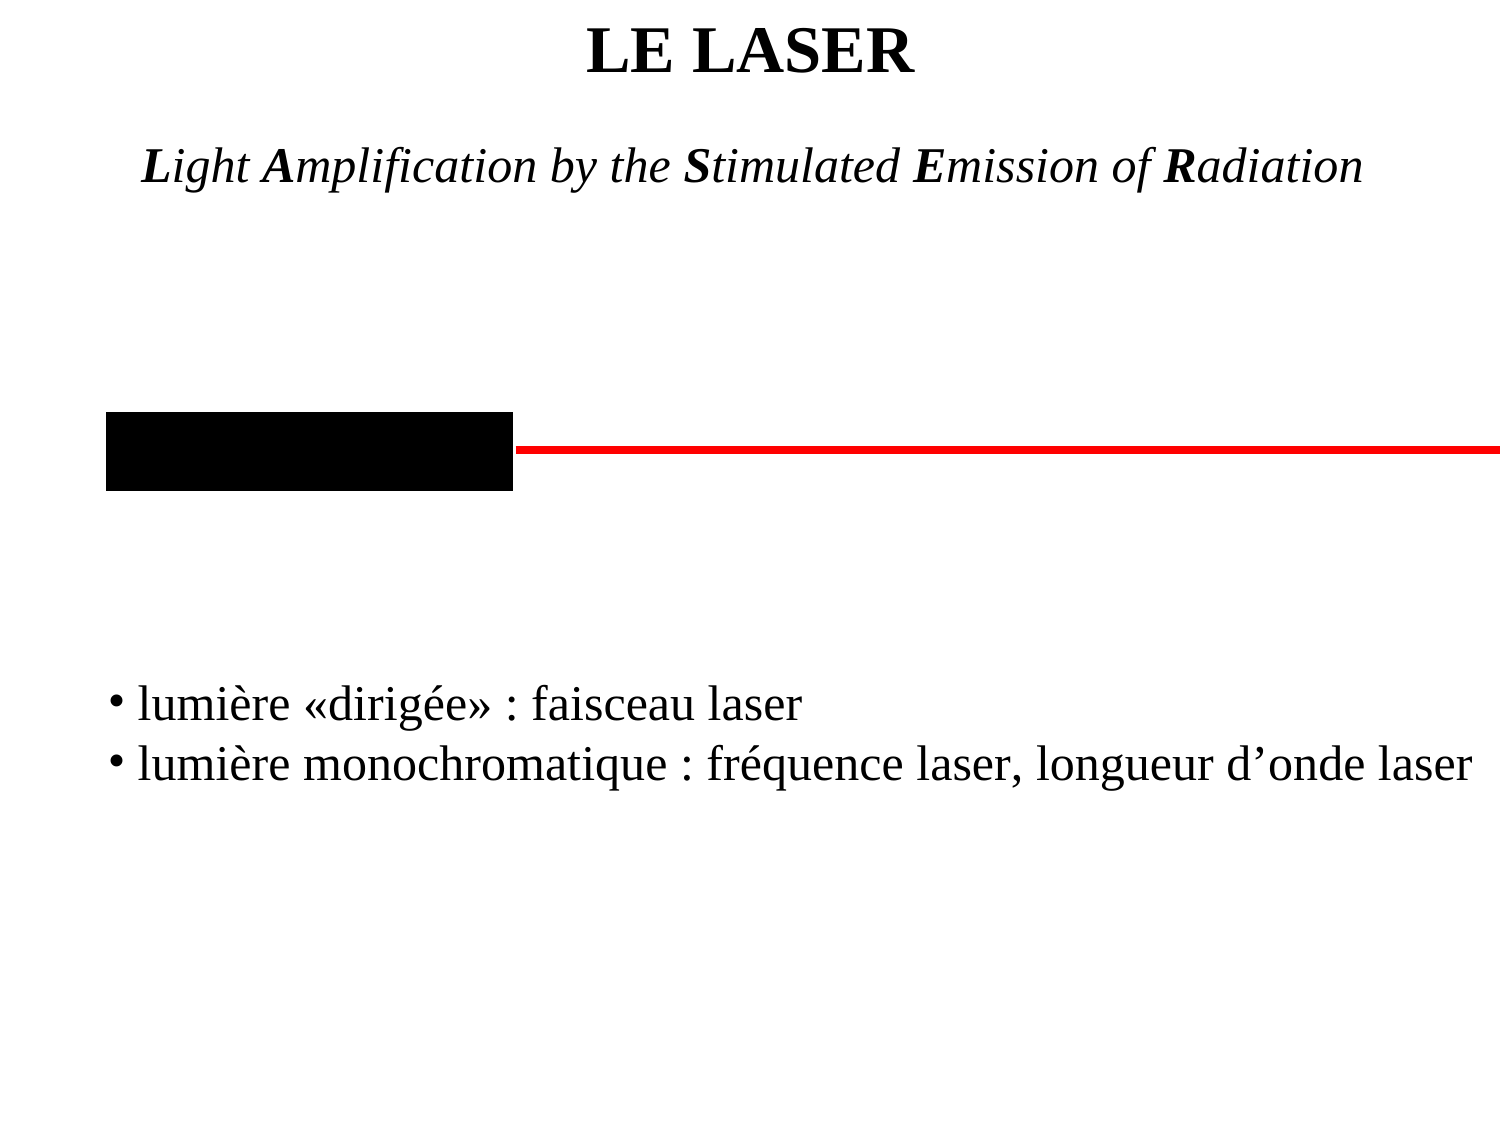

LE LASER
Light Amplification by the Stimulated Emission of Radiation
 lumière «dirigée» : faisceau laser
 lumière monochromatique : fréquence laser, longueur d’onde laser